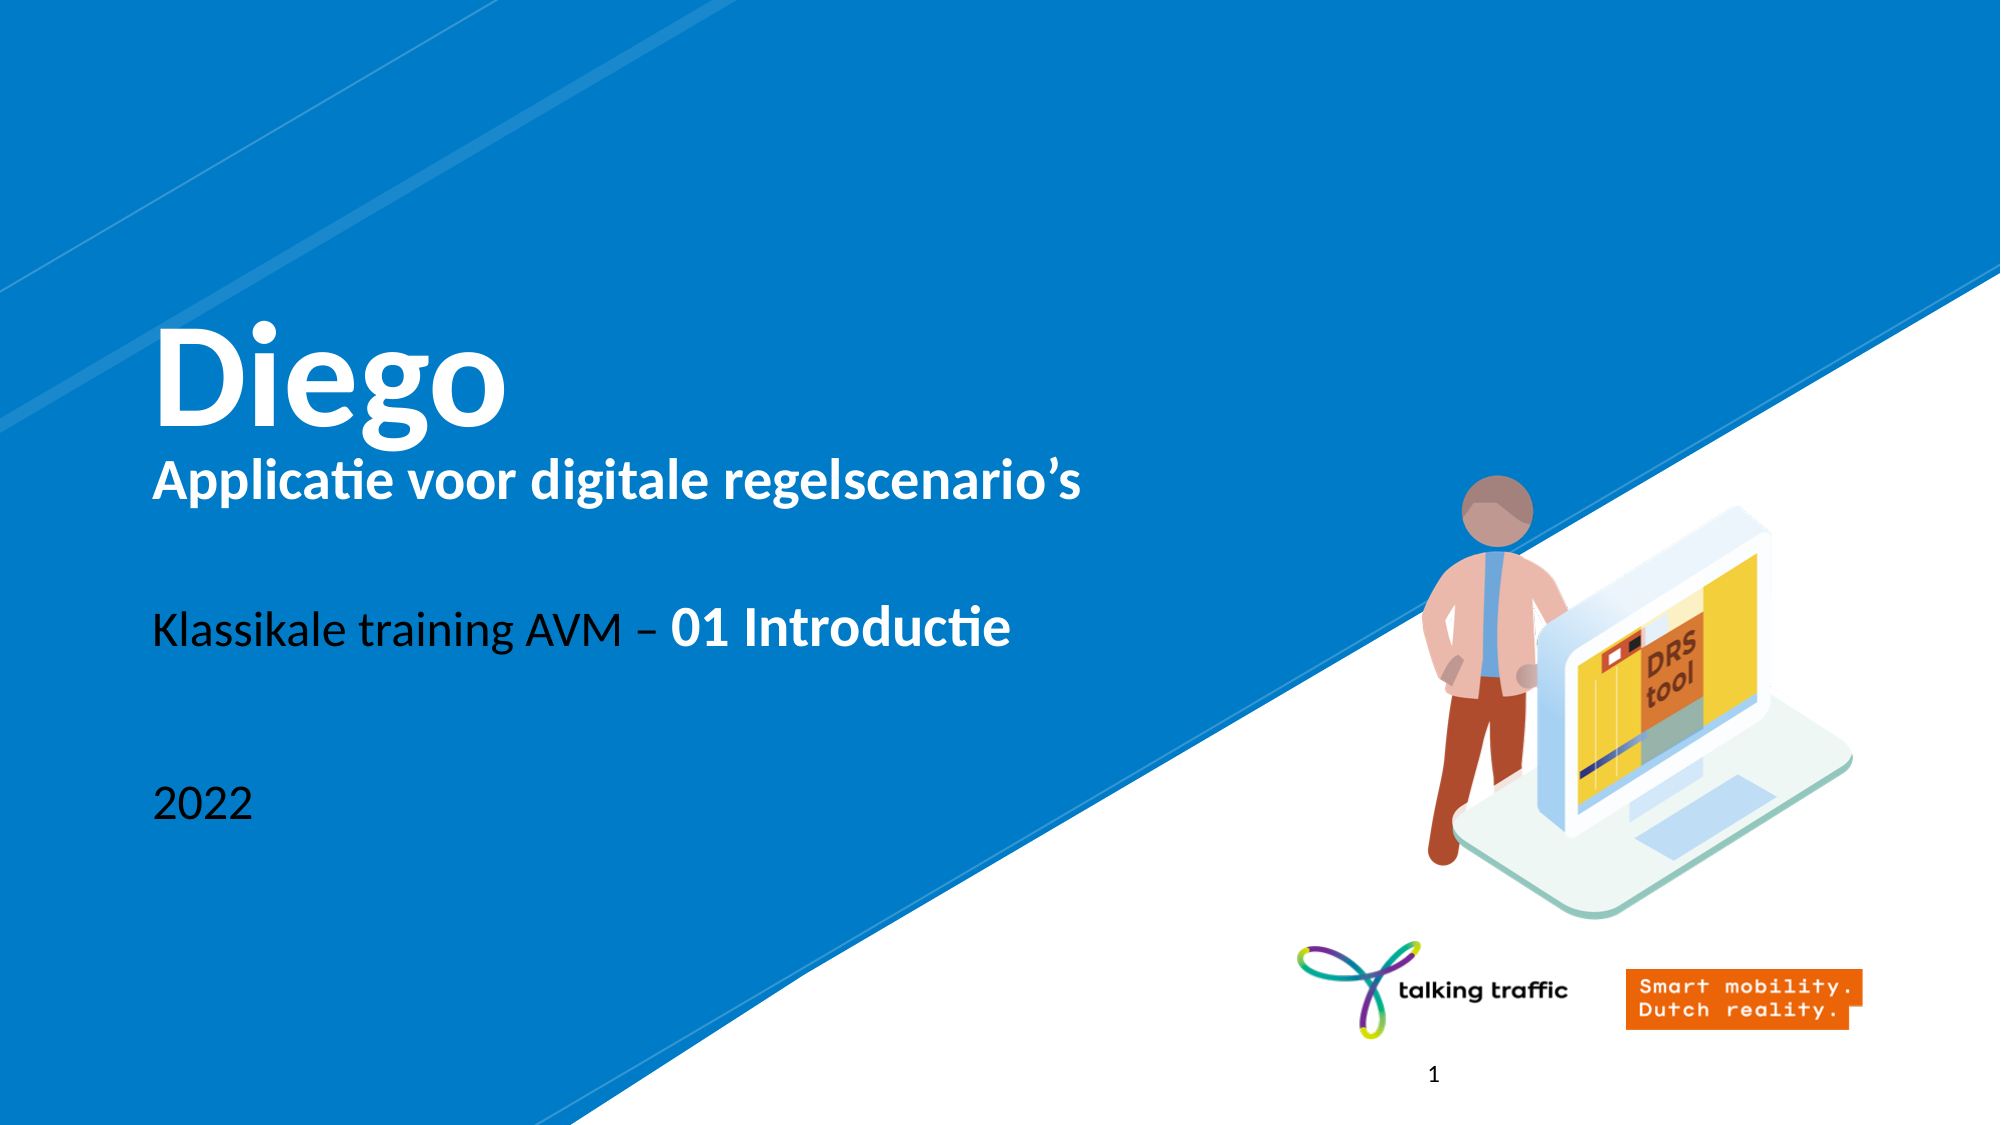

# Diego Applicatie voor digitale regelscenario’s
Klassikale training AVM – 01 Introductie
2022